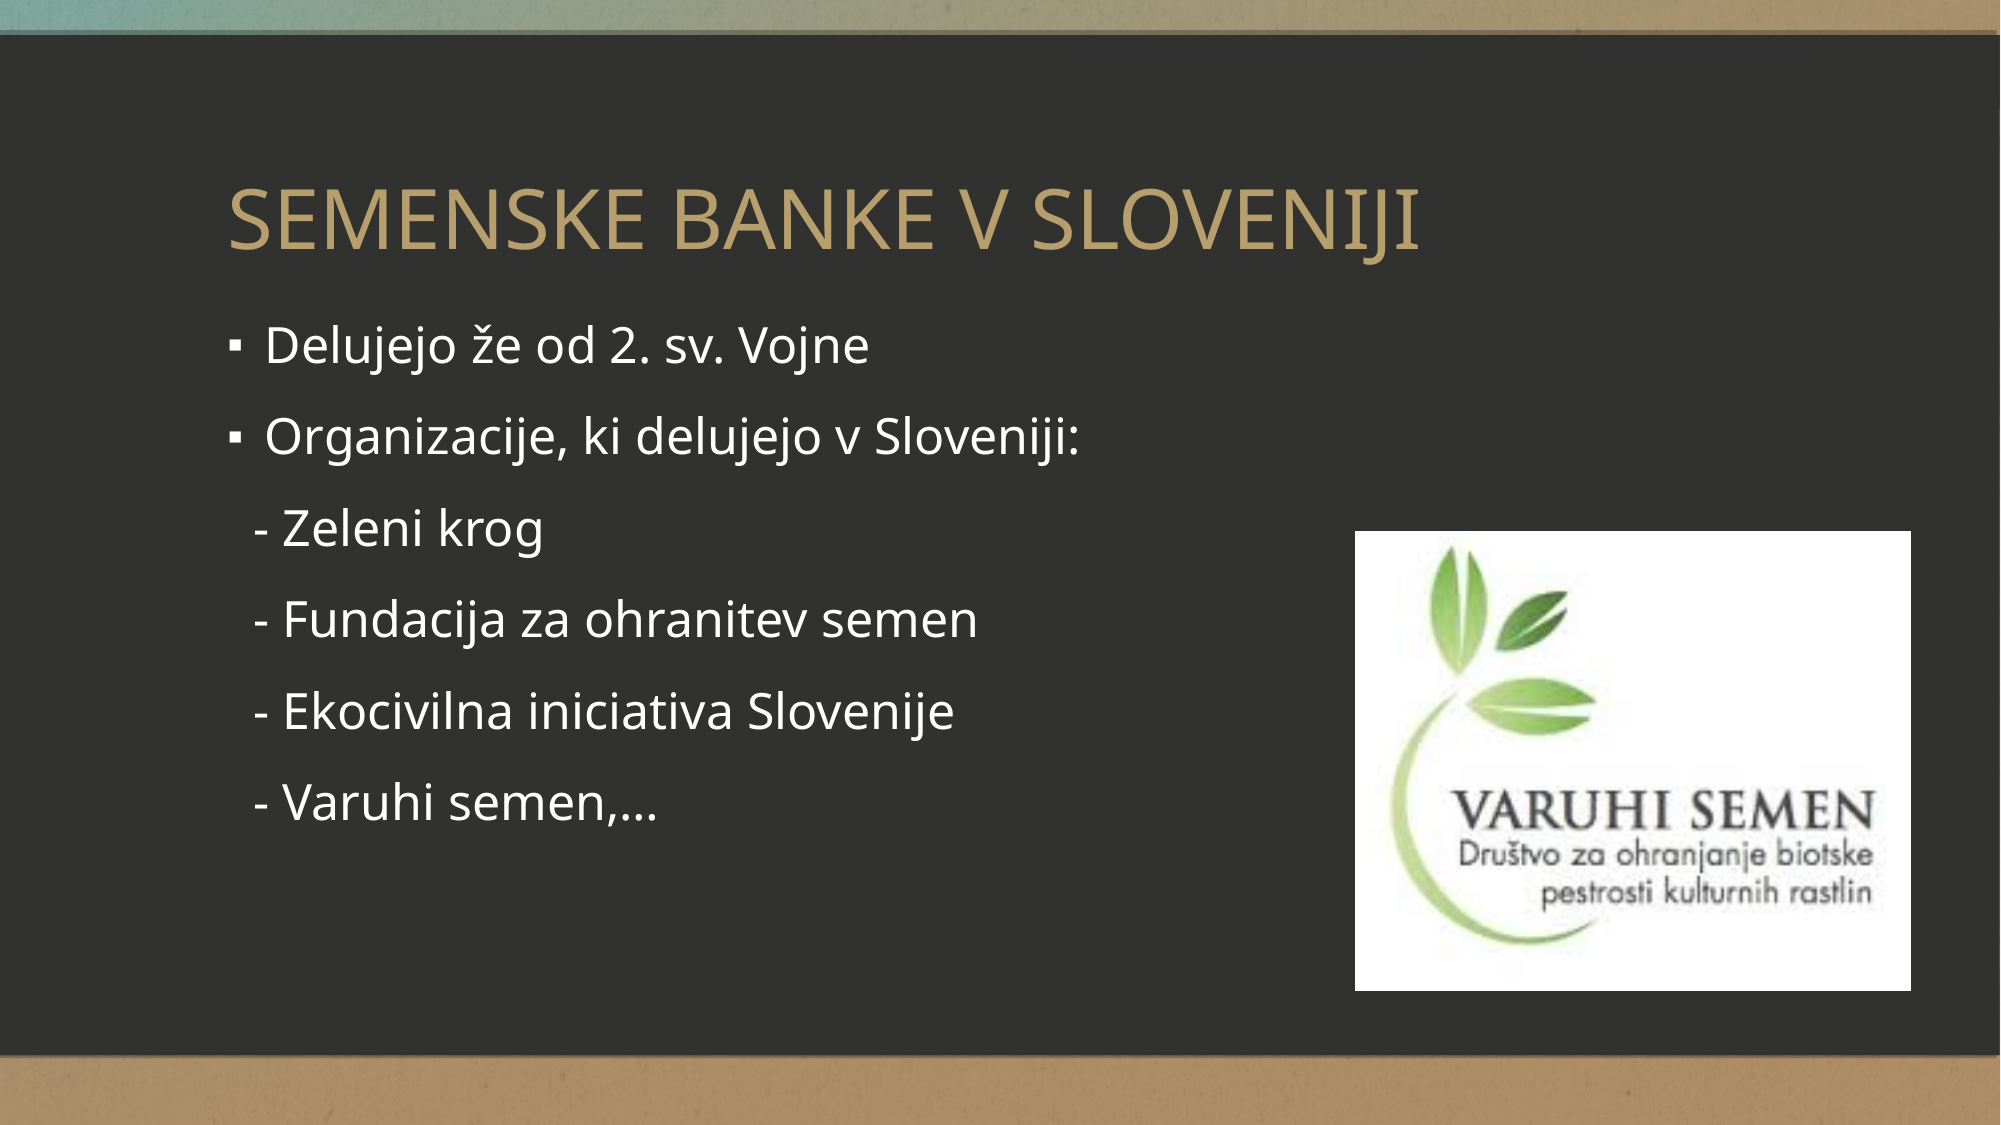

# SEMENSKE BANKE V SLOVENIJI
Delujejo že od 2. sv. Vojne
Organizacije, ki delujejo v Sloveniji:
 - Zeleni krog
 - Fundacija za ohranitev semen
 - Ekocivilna iniciativa Slovenije
 - Varuhi semen,…